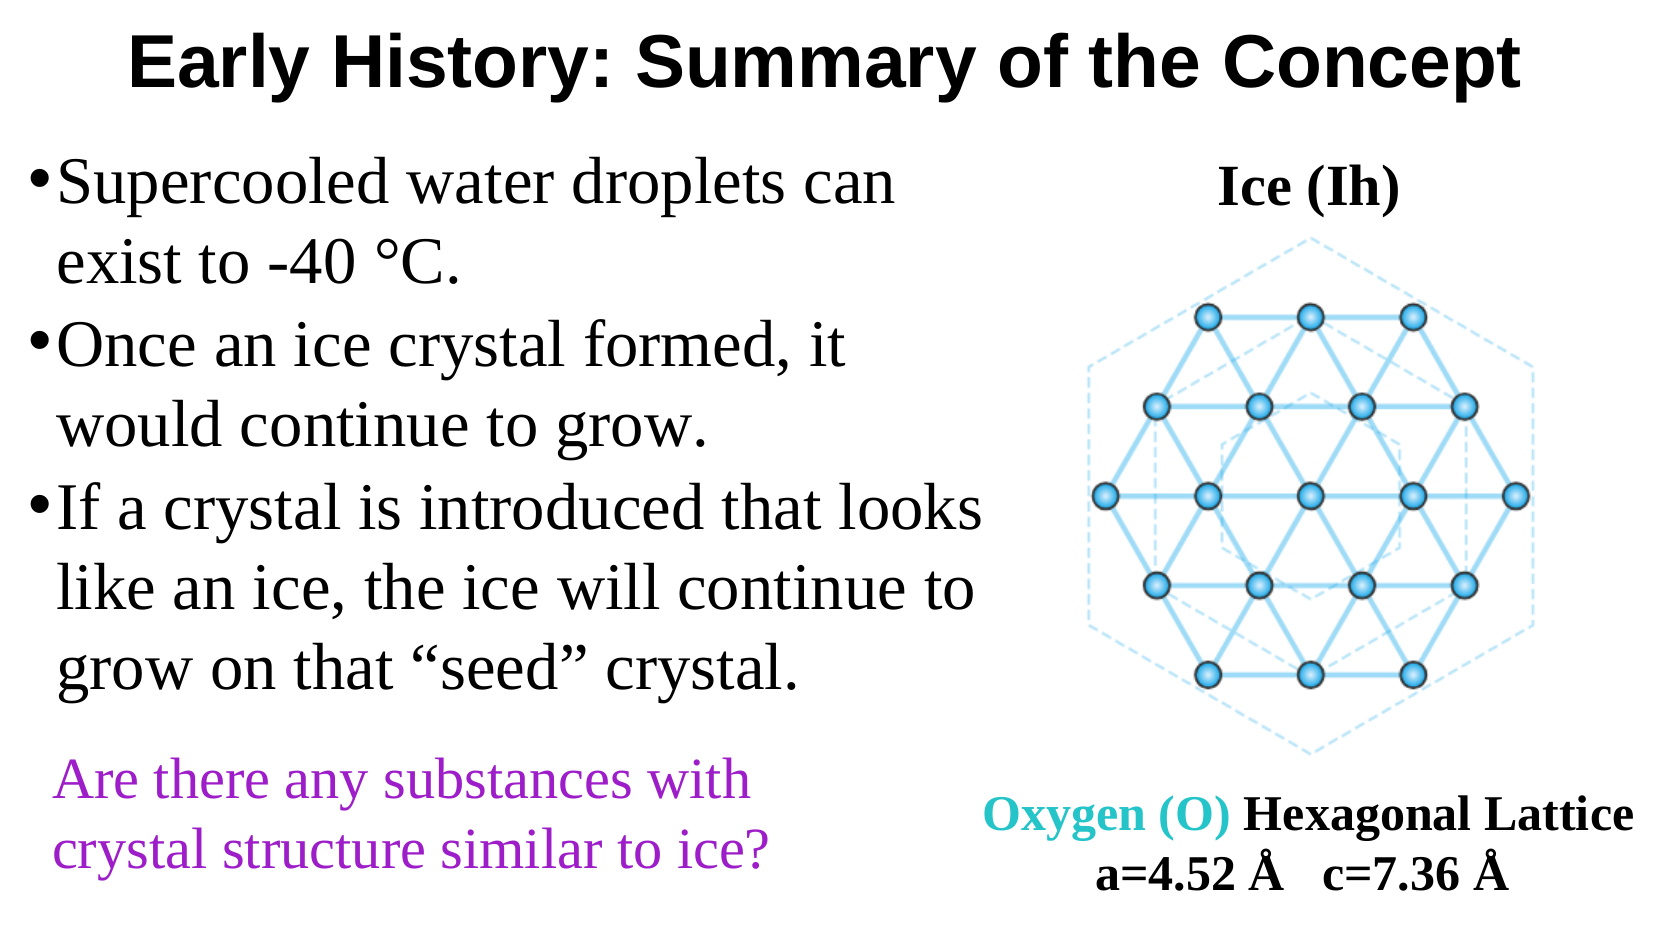

# Early History: Summary of the Concept
Supercooled water droplets can exist to -40 °C.
Once an ice crystal formed, it would continue to grow.
If a crystal is introduced that looks like an ice, the ice will continue to grow on that “seed” crystal.
Ice (Ih)
Are there any substances with crystal structure similar to ice?
Oxygen (O) Hexagonal Lattice
a=4.52 Å c=7.36 Å